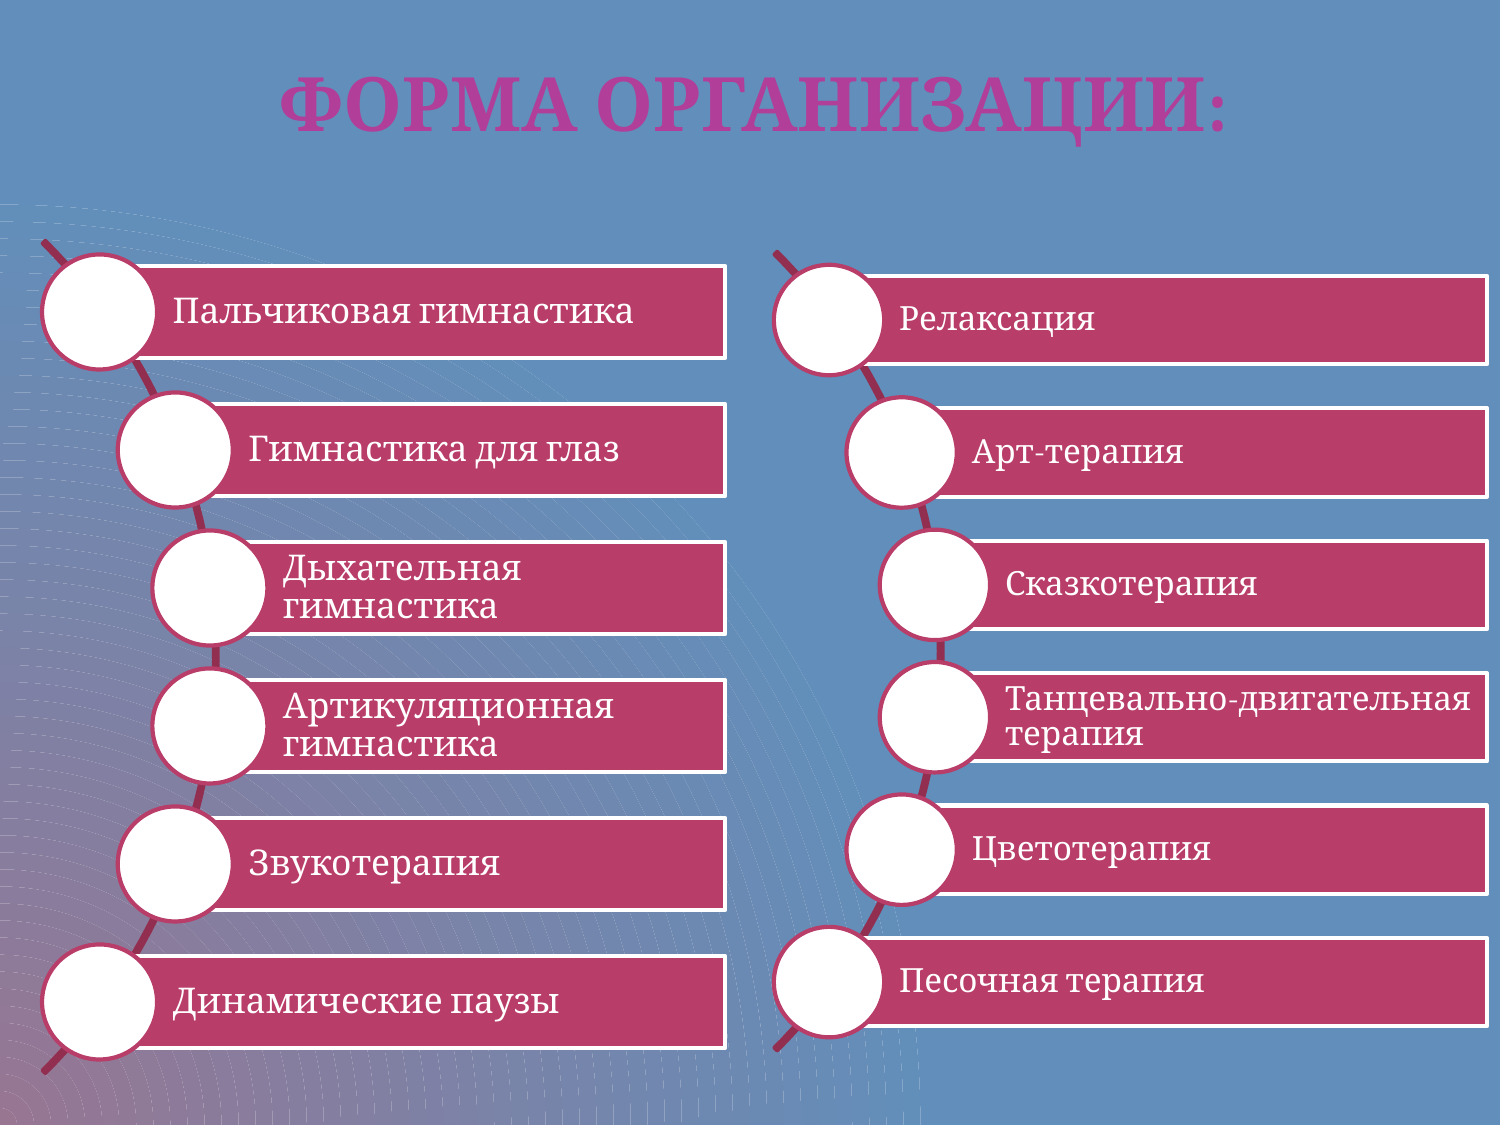

# Форма организации:
Пальчиковая гимнастика
Гимнастика для глаз
Дыхательная гимнастика
Артикуляционная гимнастика
Звукотерапия
Динамические паузы
Релаксация
Арт-терапия
Сказкотерапия
Танцевально-двигательная терапия
Цветотерапия
Песочная терапия